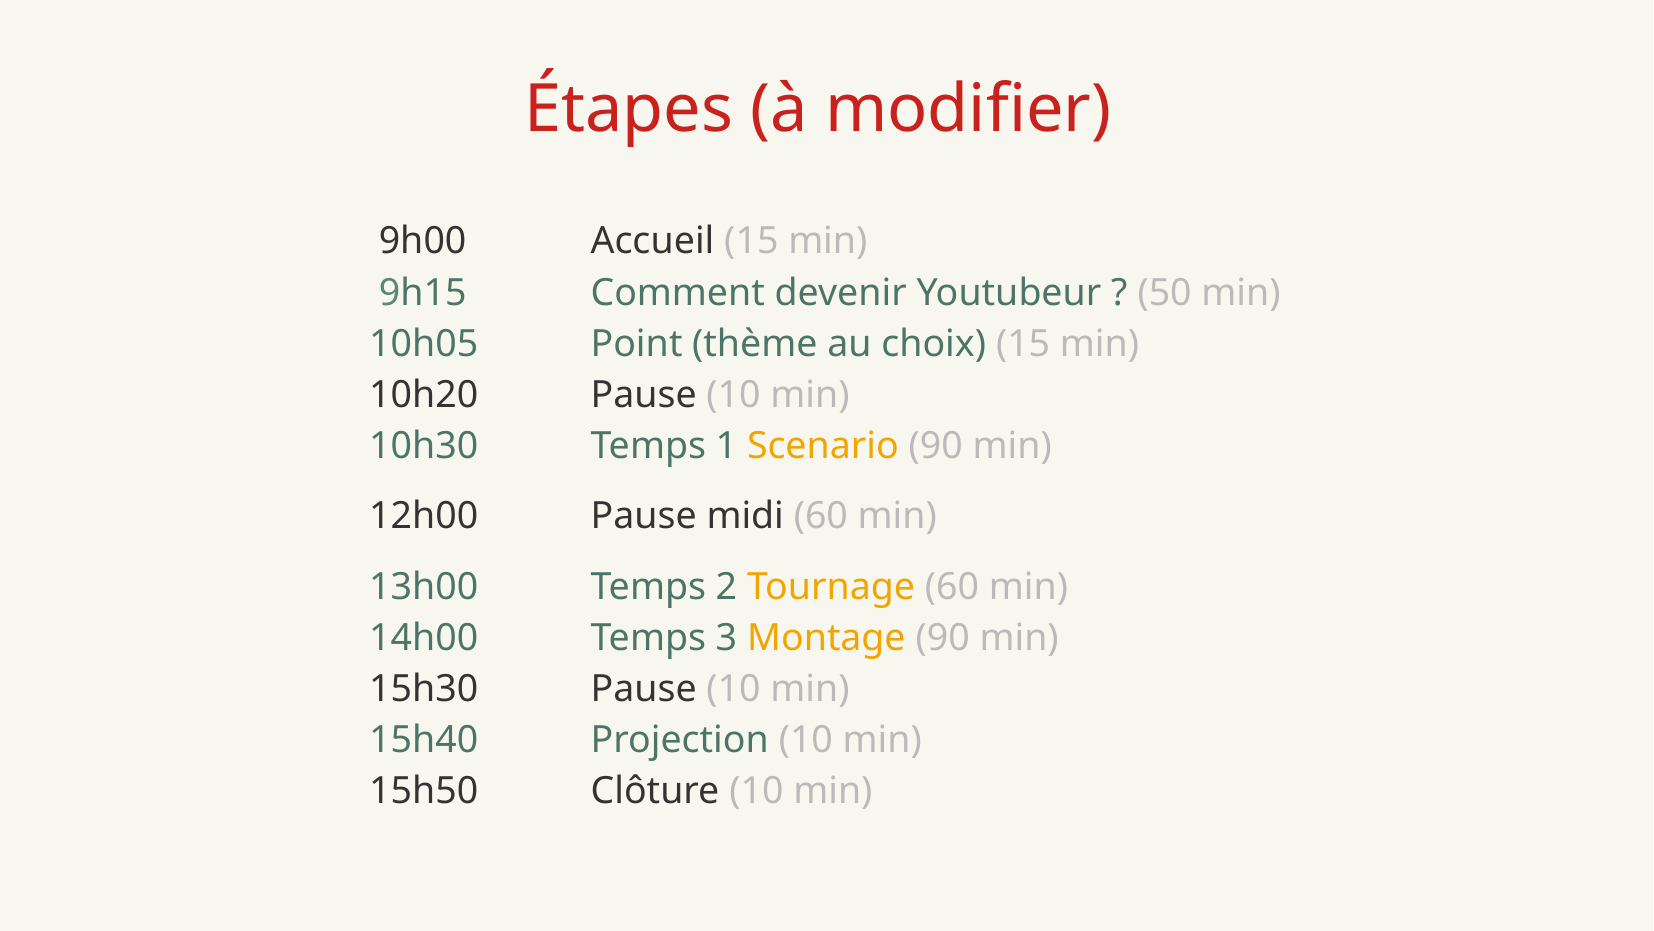

Étapes (à modifier)
 9h00		Accueil (15 min)
 9h15		Comment devenir Youtubeur ? (50 min)
10h05		Point (thème au choix) (15 min)
10h20		Pause (10 min)
10h30		Temps 1 Scenario (90 min)
12h00		Pause midi (60 min)
13h00		Temps 2 Tournage (60 min)
14h00		Temps 3 Montage (90 min)
15h30		Pause (10 min)
15h40		Projection (10 min)
15h50		Clôture (10 min)